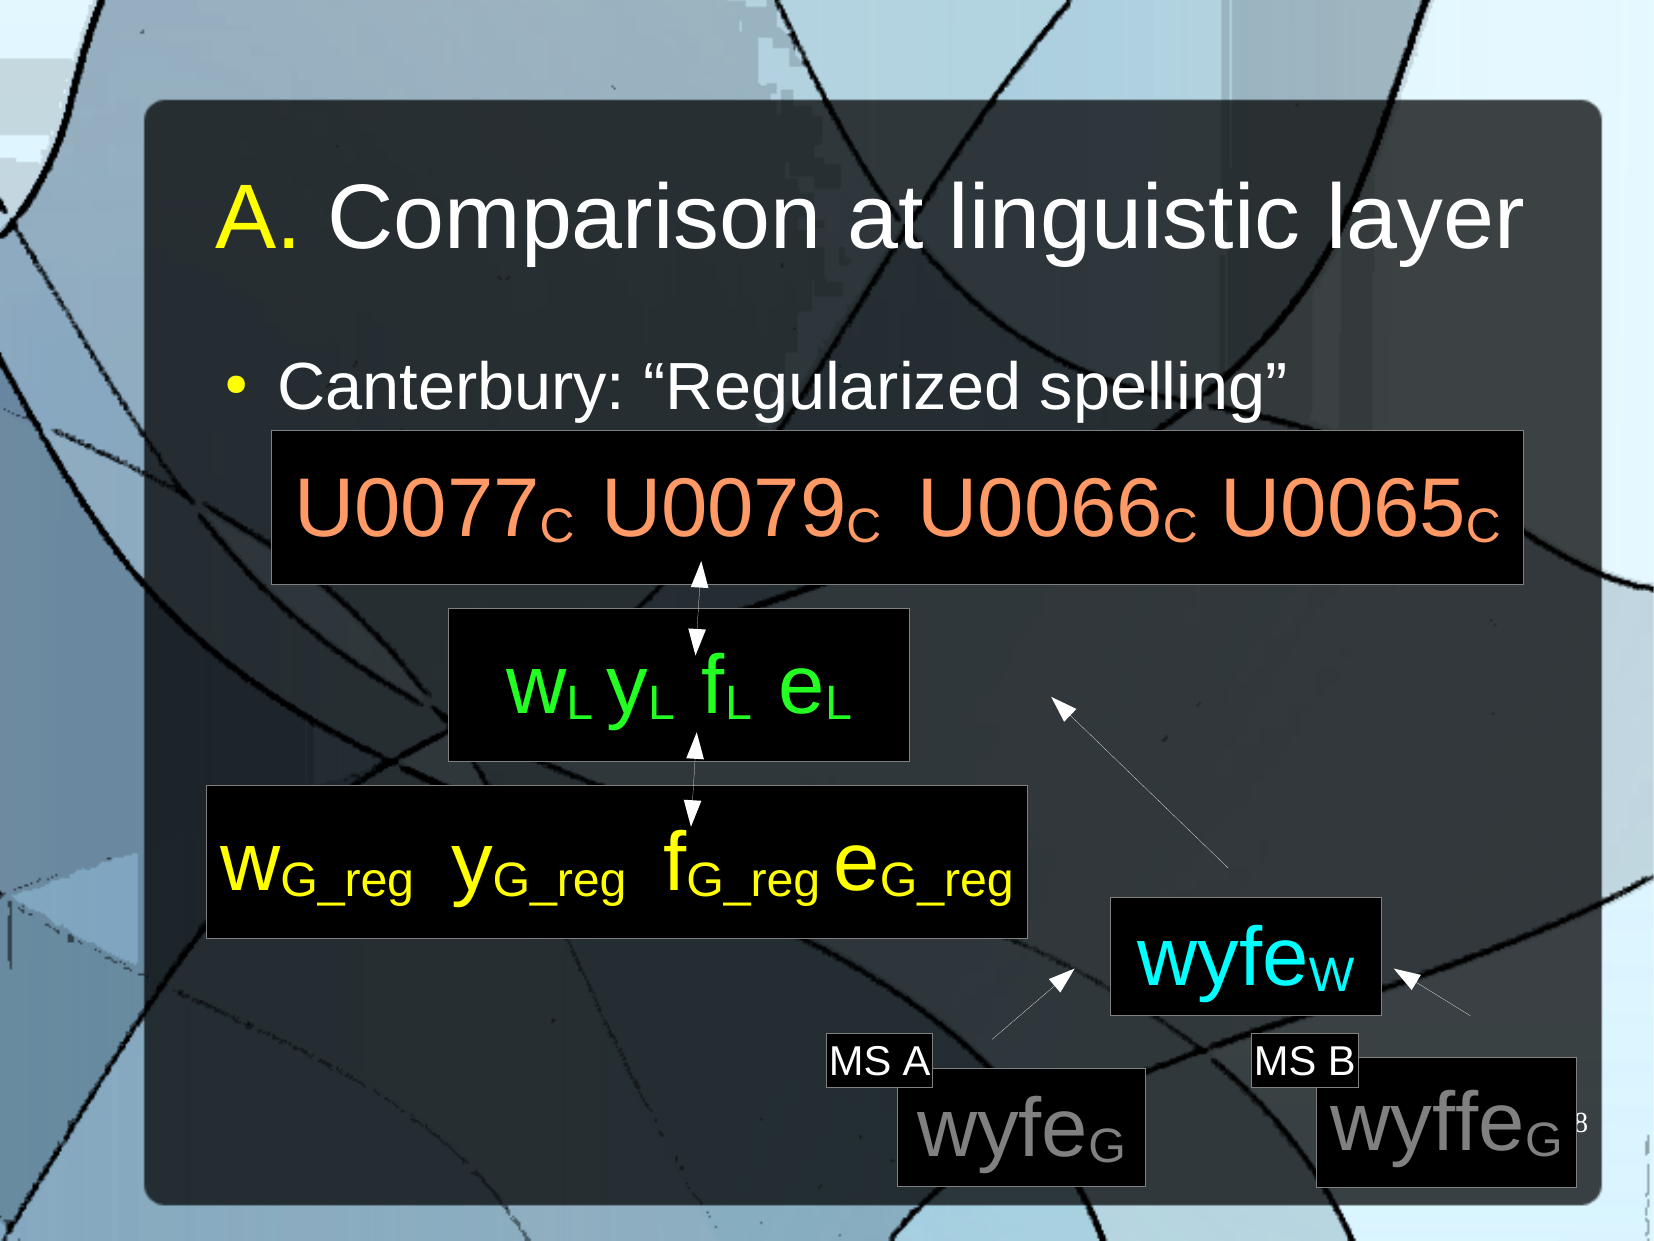

# A. Comparison at linguistic layer
Canterbury: “Regularized spelling”
U0077C U0079C U0066C U0065C
wL yL fL eL
wG_reg yG_reg fG_reg eG_reg
wyfeW
MS A
MS B
wyffeG
wyfeG
38